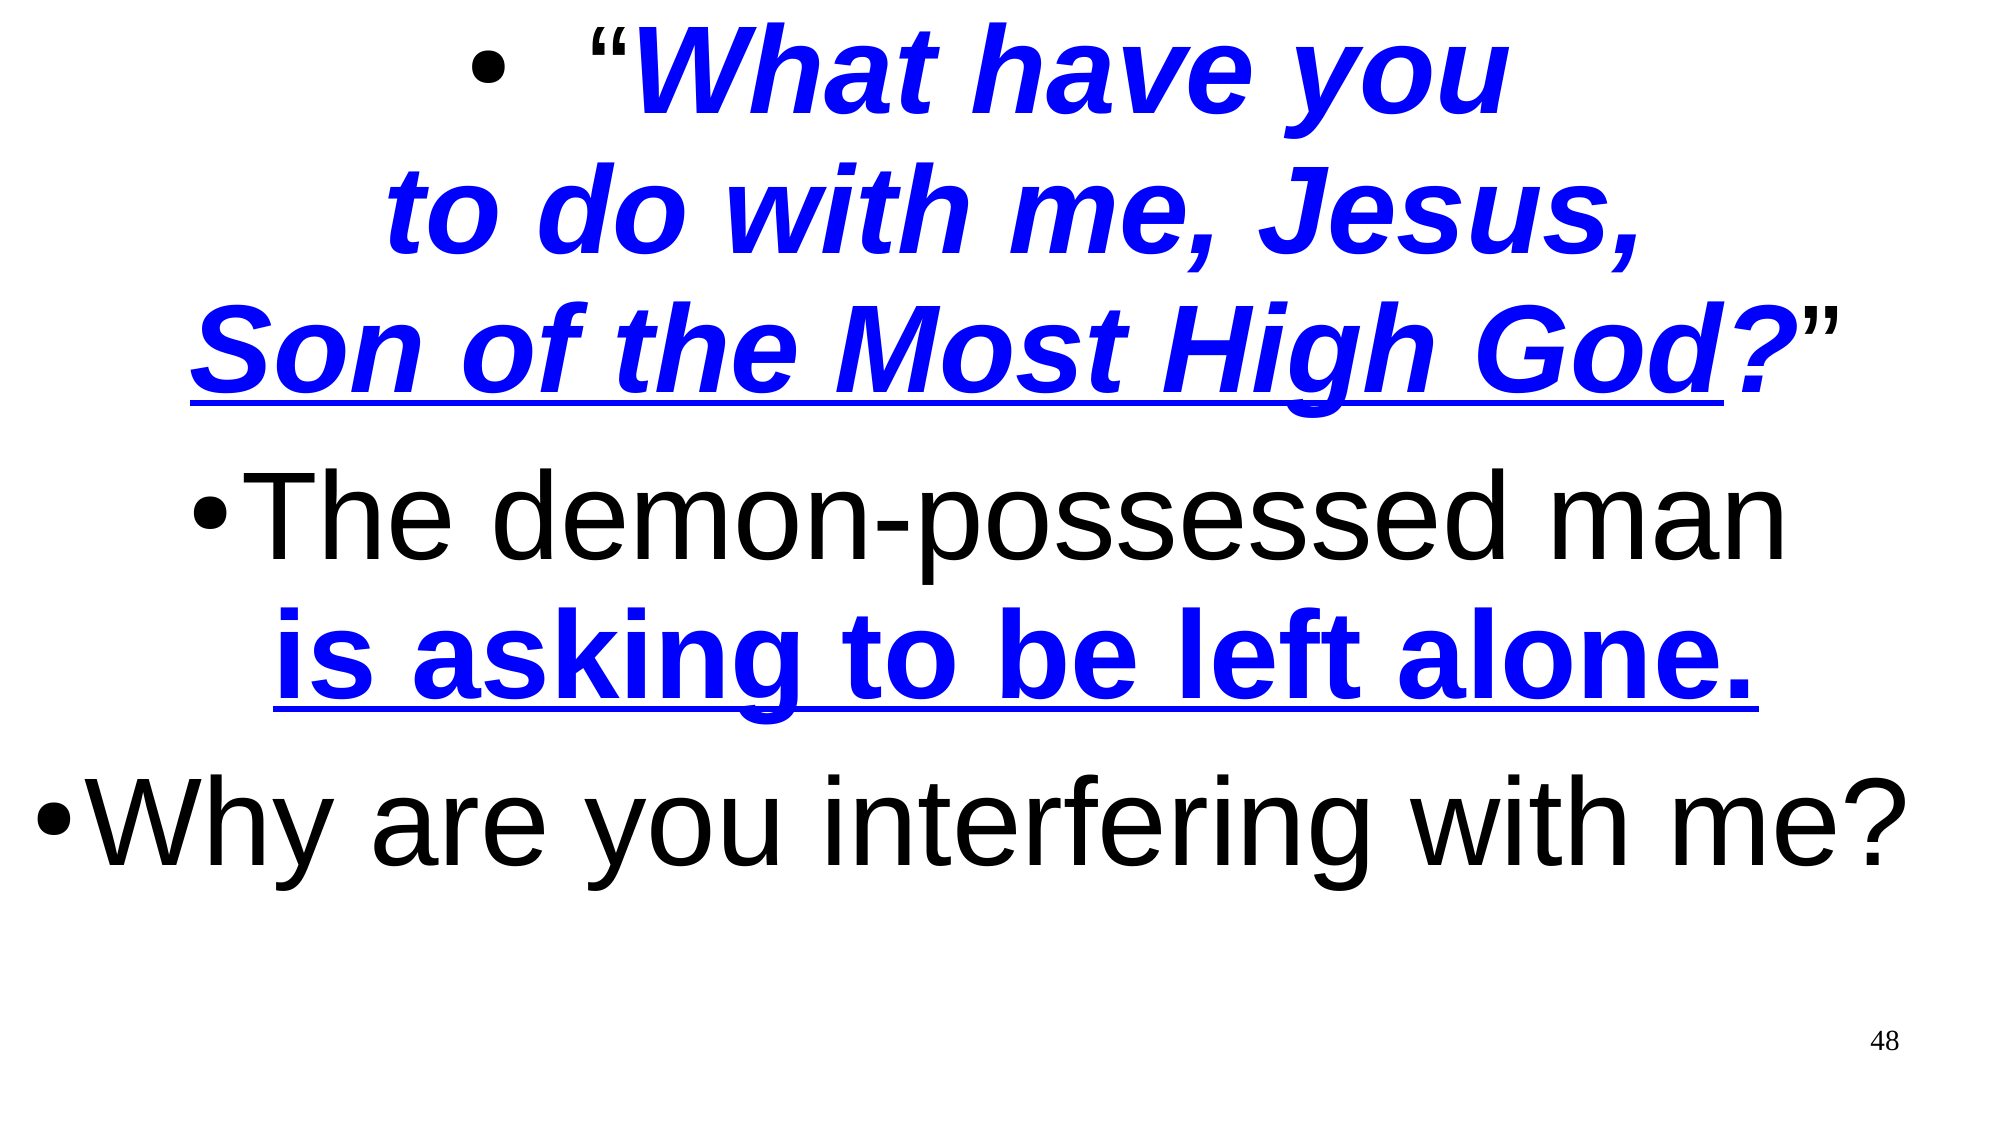

# “What have you to do with me, Jesus, Son of the Most High God?”
The demon-possessed man
is asking to be left alone.
Why are you interfering with me?
48